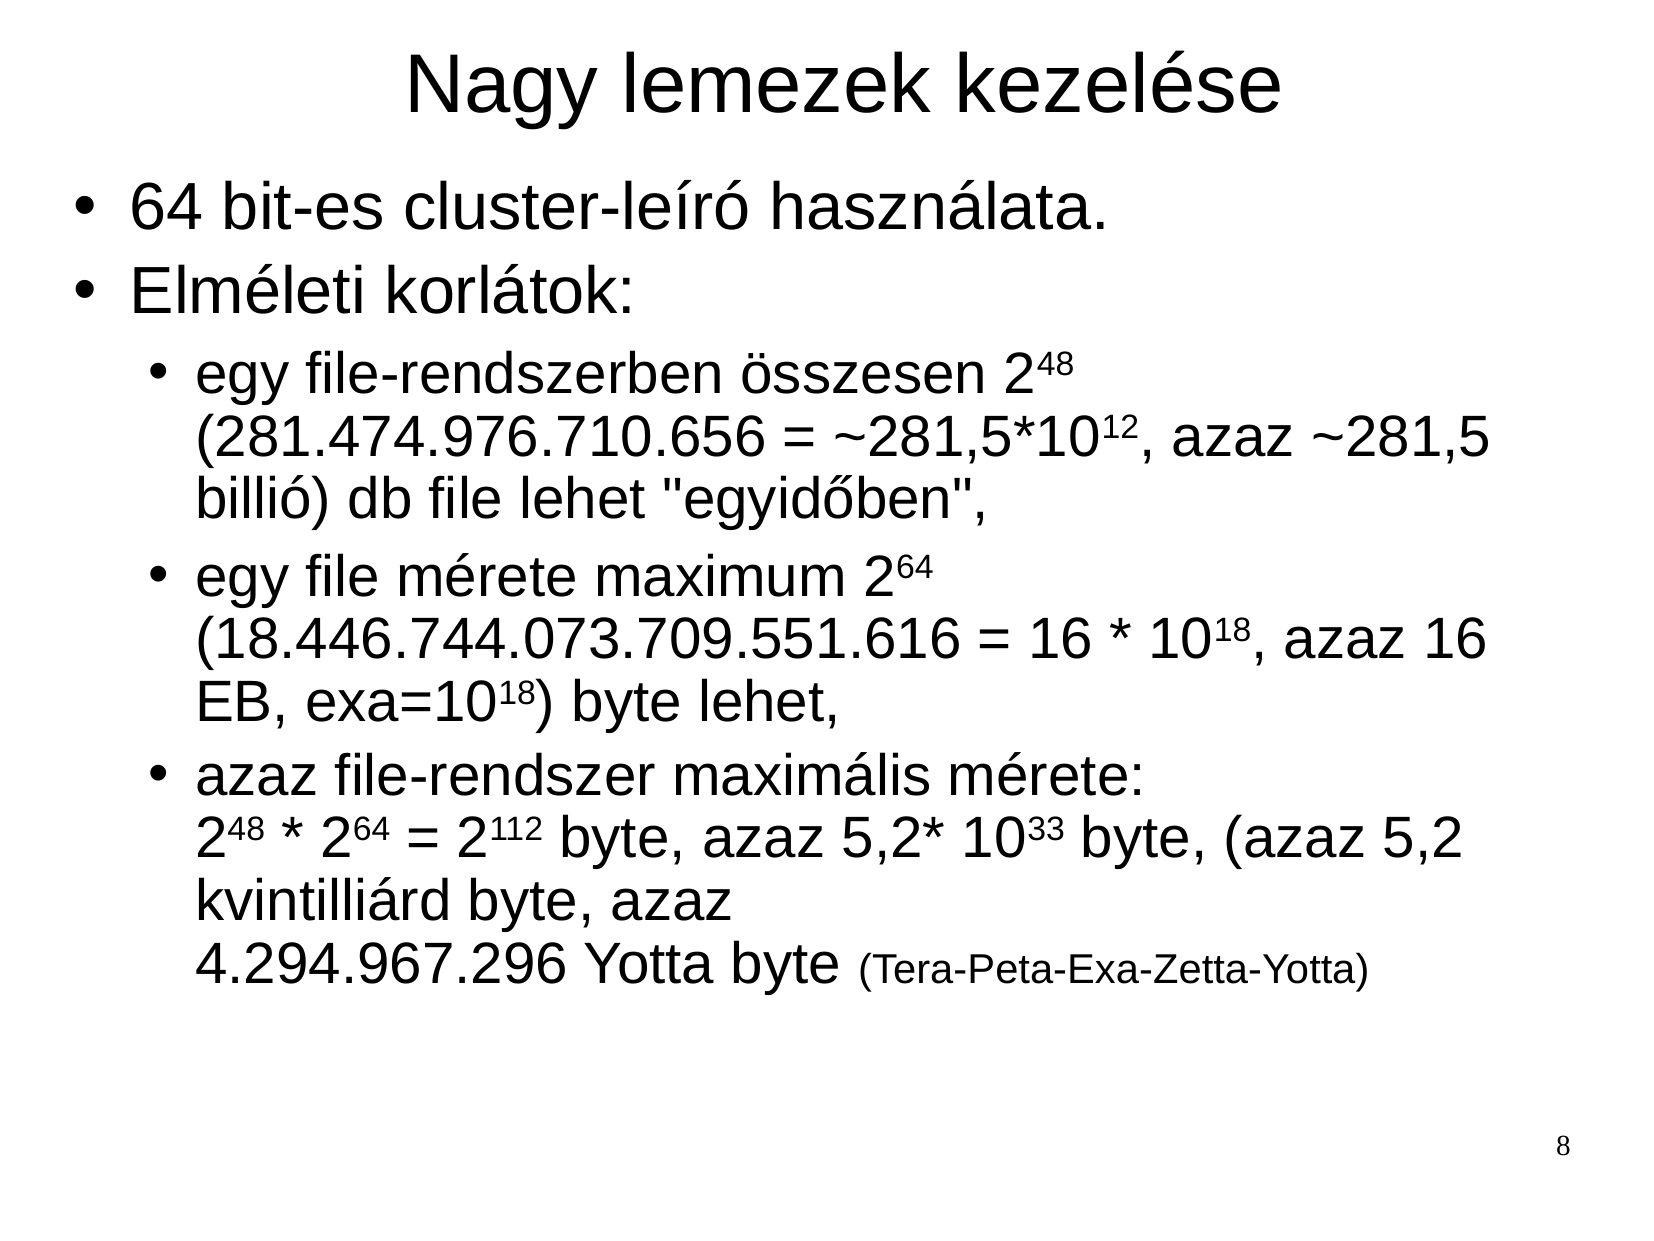

# Nagy lemezek kezelése
64 bit-es cluster-leíró használata.
Elméleti korlátok:
egy file-rendszerben összesen 248 (281.474.976.710.656 = ~281,5*1012, azaz ~281,5 billió) db file lehet "egyidőben",
egy file mérete maximum 264 (18.446.744.073.709.551.616 = 16 * 1018, azaz 16 EB, exa=1018) byte lehet,
azaz file-rendszer maximális mérete:
248 * 264 = 2112 byte, azaz 5,2* 1033 byte, (azaz 5,2 kvintilliárd byte, azaz
4.294.967.296 Yotta byte (Tera-Peta-Exa-Zetta-Yotta)
8